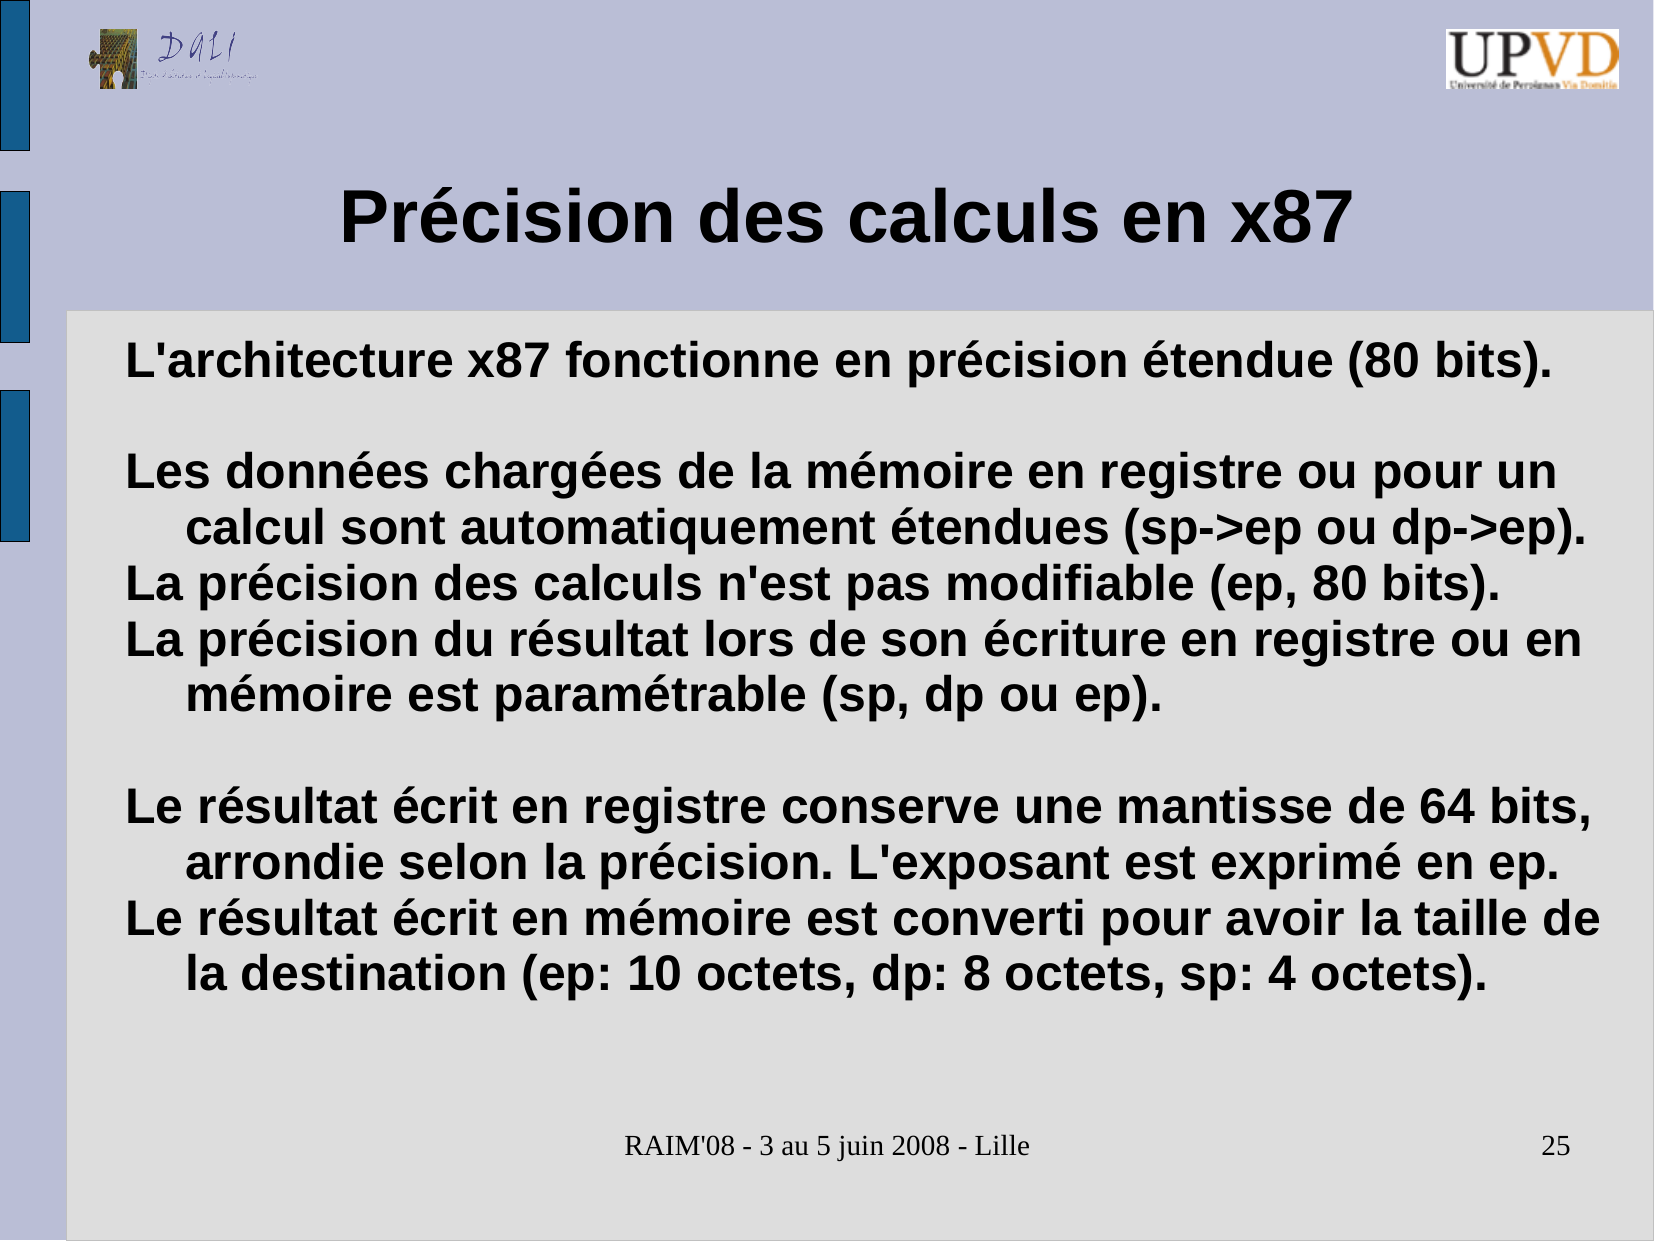

Précision des calculs en x87
 L'architecture x87 fonctionne en précision étendue (80 bits).
 Les données chargées de la mémoire en registre ou pour un
	calcul sont automatiquement étendues (sp->ep ou dp->ep).
 La précision des calculs n'est pas modifiable (ep, 80 bits).
 La précision du résultat lors de son écriture en registre ou en
	mémoire est paramétrable (sp, dp ou ep).
 Le résultat écrit en registre conserve une mantisse de 64 bits,
	arrondie selon la précision. L'exposant est exprimé en ep.
 Le résultat écrit en mémoire est converti pour avoir la taille de
	la destination (ep: 10 octets, dp: 8 octets, sp: 4 octets).
RAIM'08 - 3 au 5 juin 2008 - Lille
25